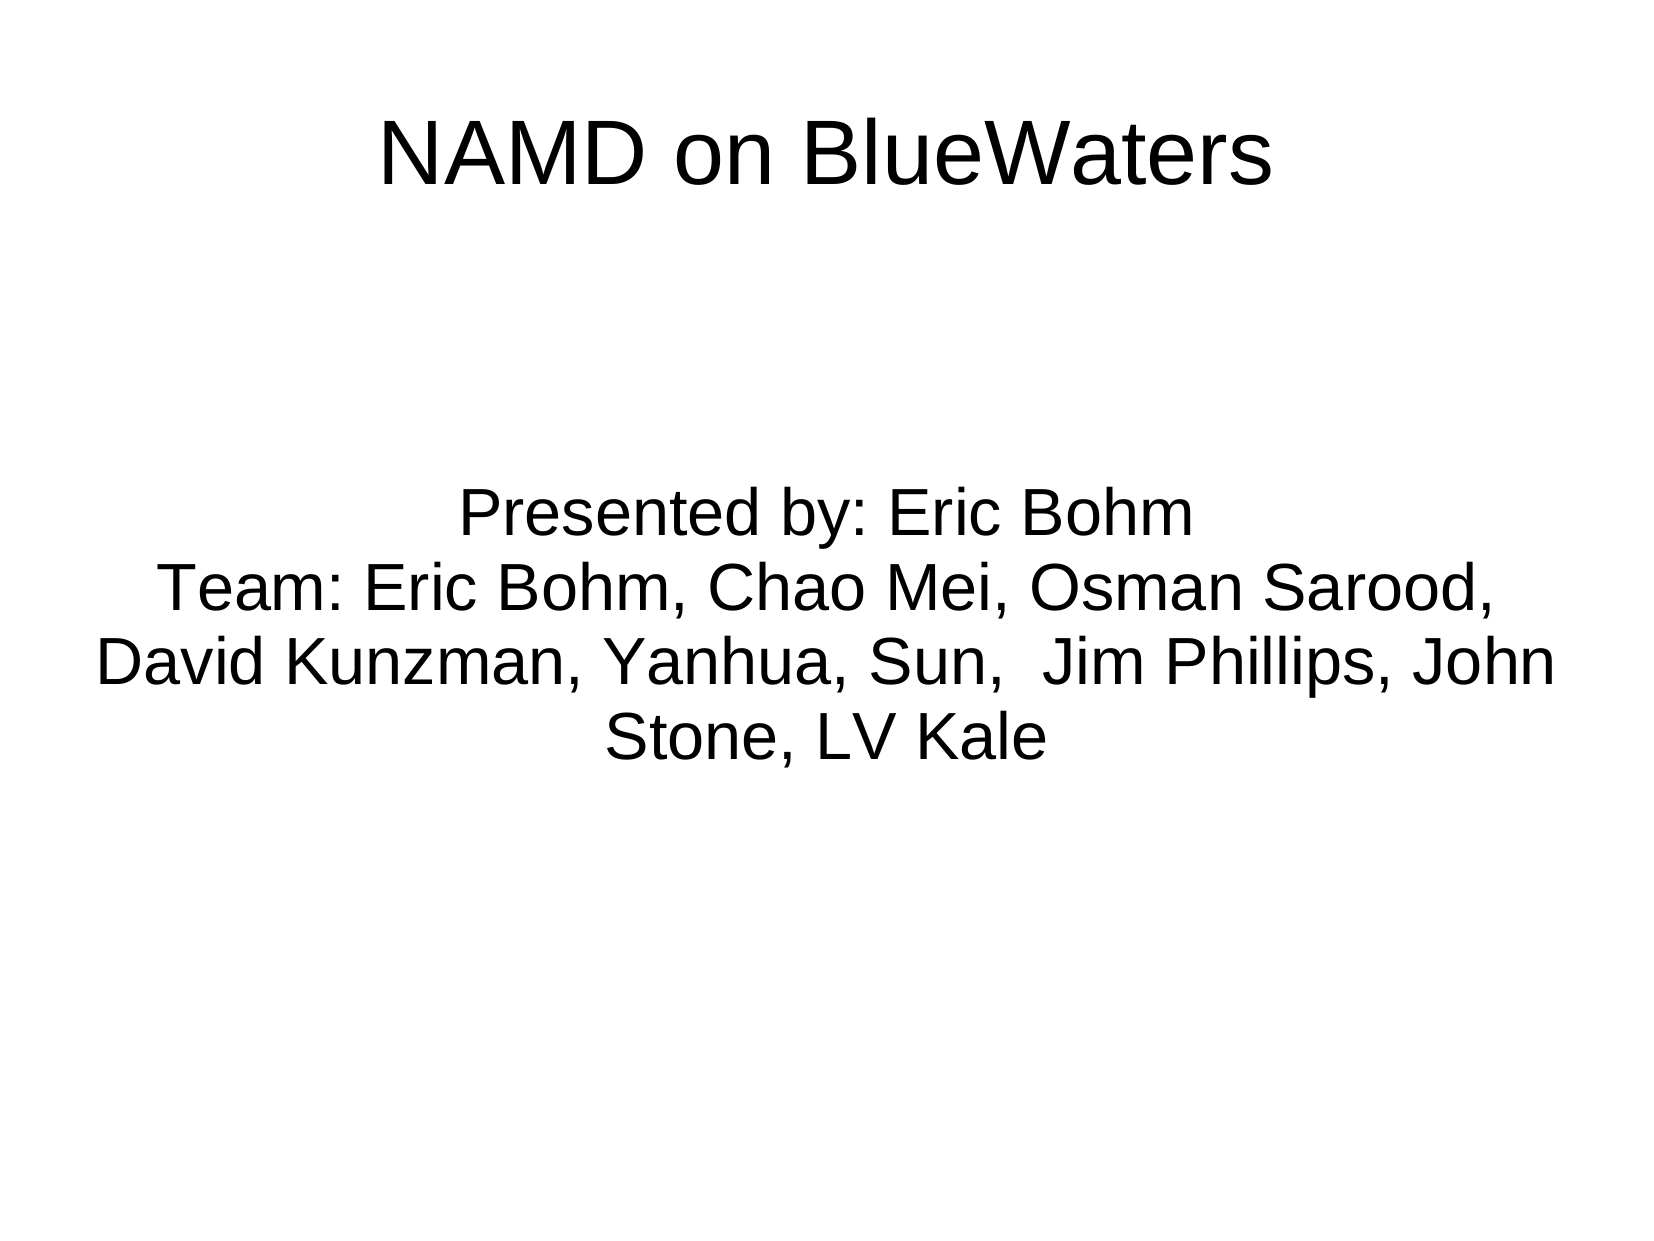

# NAMD on BlueWaters
Presented by: Eric Bohm
Team: Eric Bohm, Chao Mei, Osman Sarood, David Kunzman, Yanhua, Sun, Jim Phillips, John Stone, LV Kale